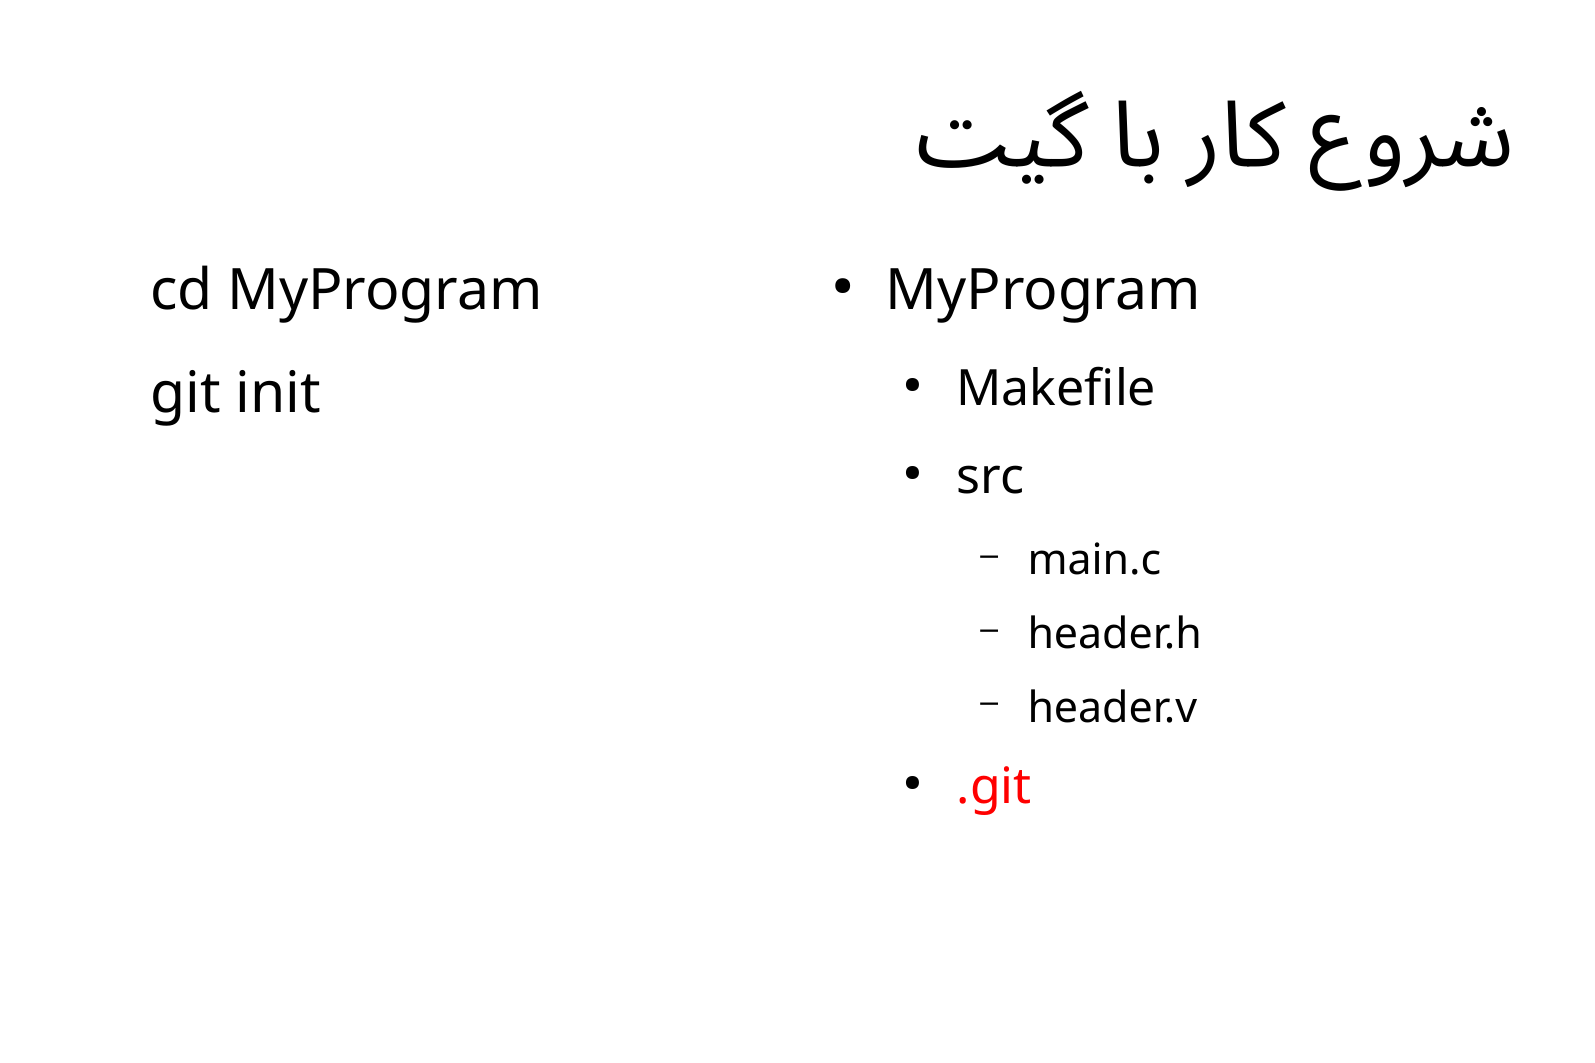

# شروع کار با گیت
cd MyProgram
git init
MyProgram
Makefile
src
main.c
header.h
header.v
.git